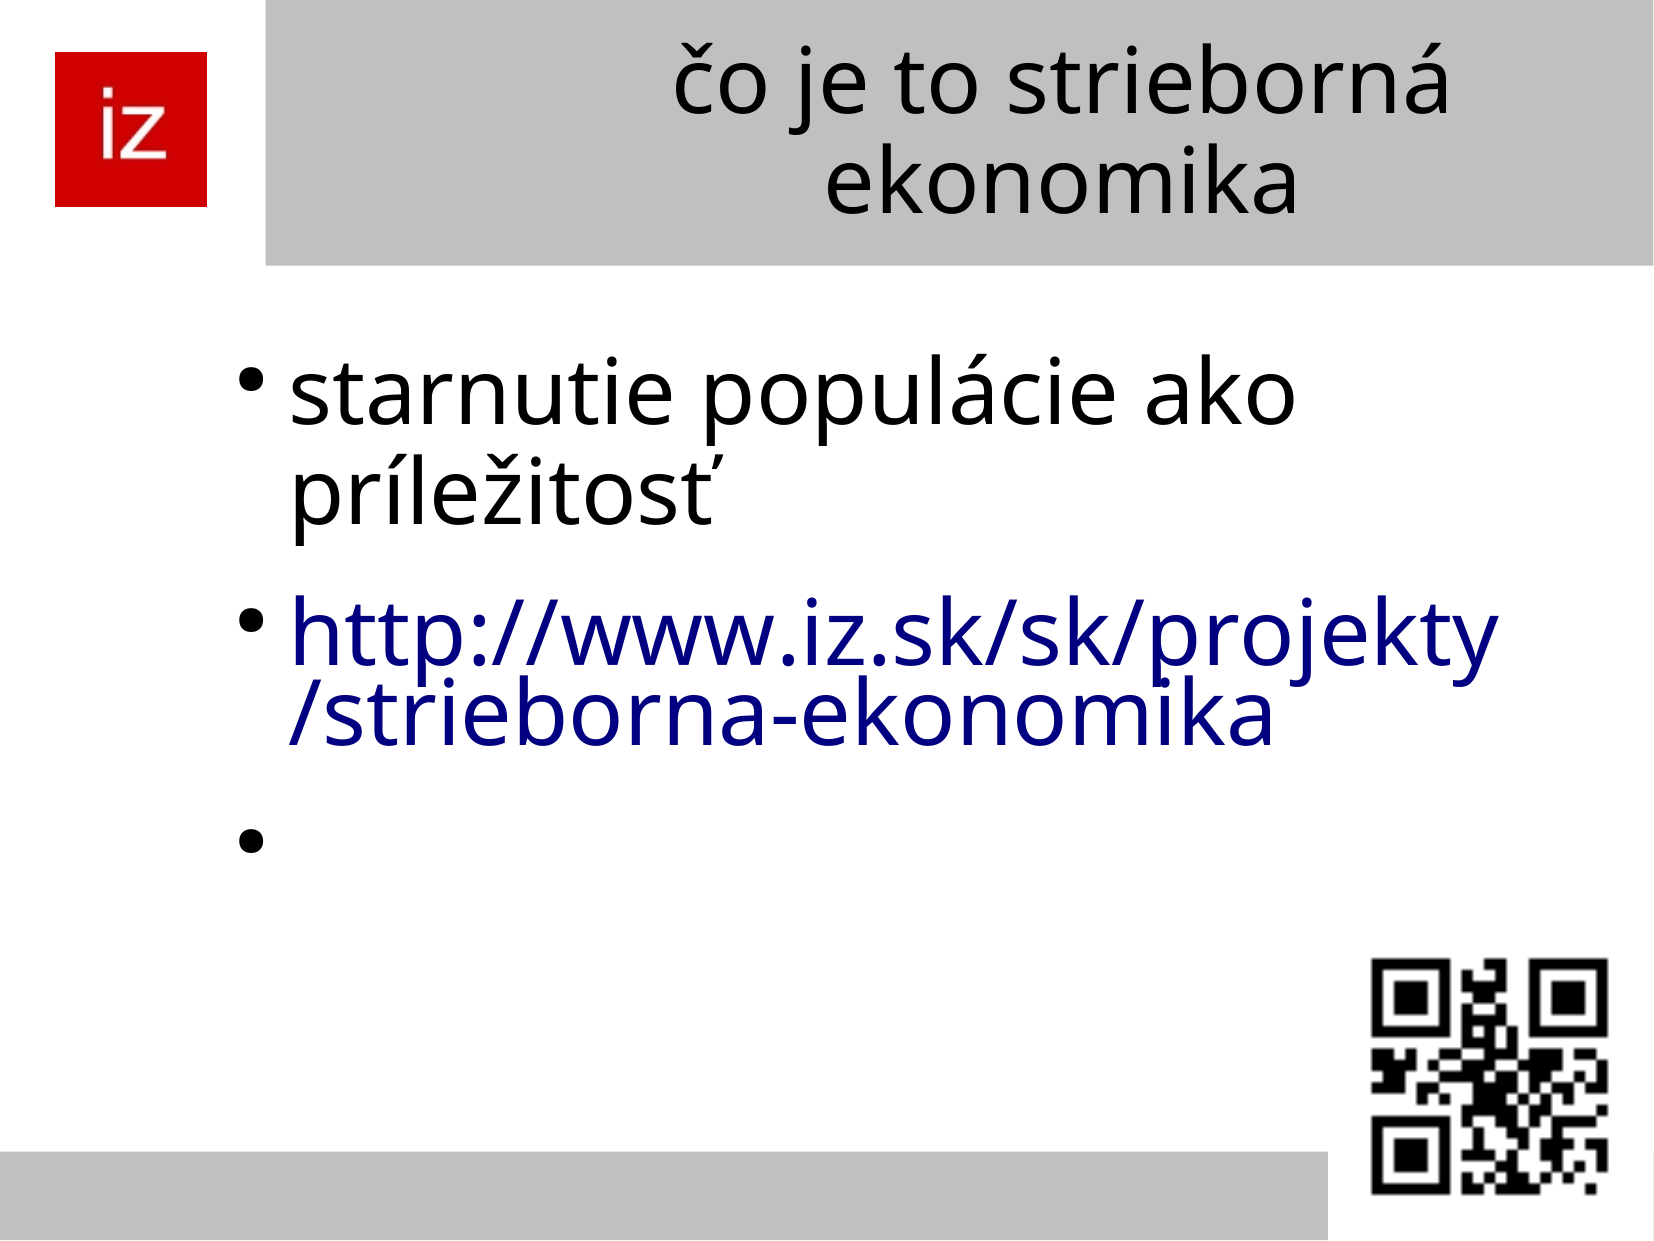

# čo je to strieborná ekonomika
starnutie populácie ako príležitosť
http://www.iz.sk/sk/projekty/strieborna-ekonomika